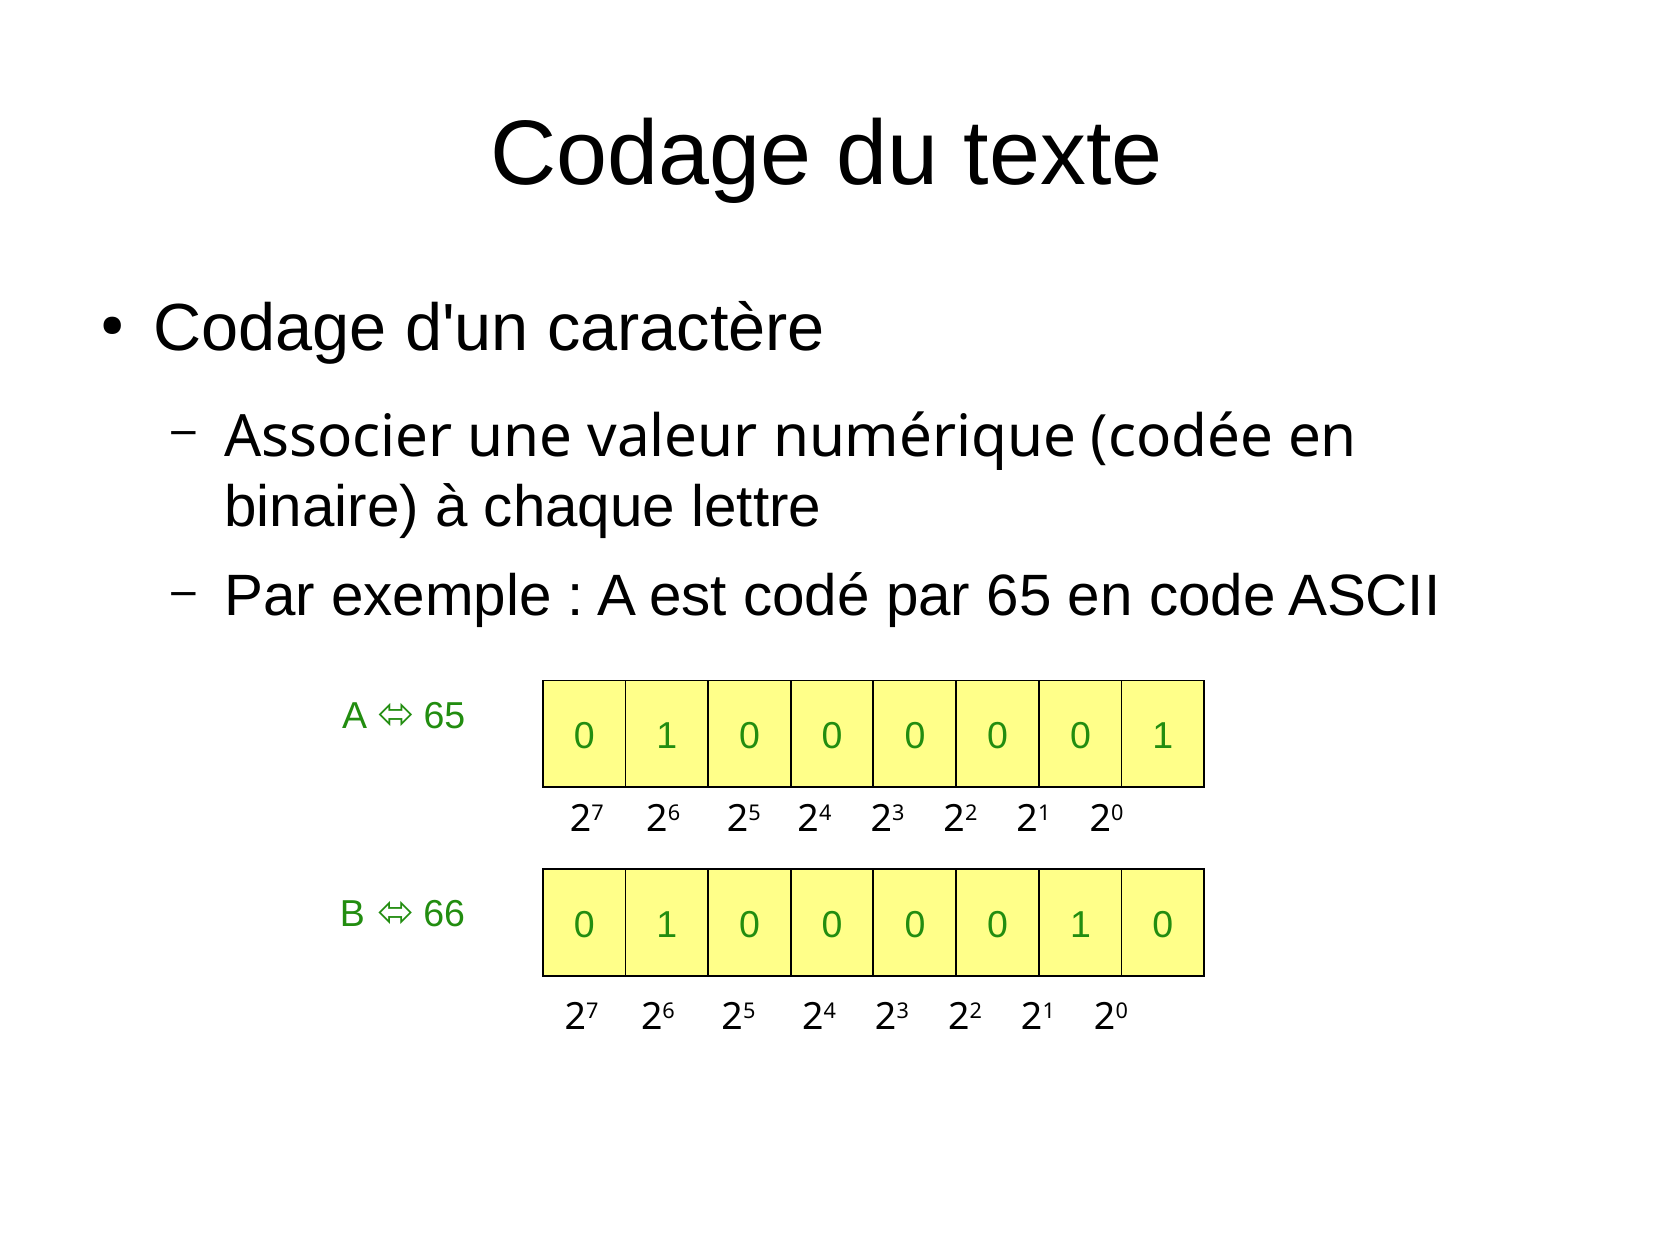

# Codage du texte
Codage d'un caractère
Associer une valeur numérique (codée en binaire) à chaque lettre
Par exemple : A est codé par 65 en code ASCII
0
1
0
0
0
0
0
1
A  65
27 26 25 24 23 22 21 20
0
1
0
0
0
0
1
0
B  66
27 26 25 24 23 22 21 20